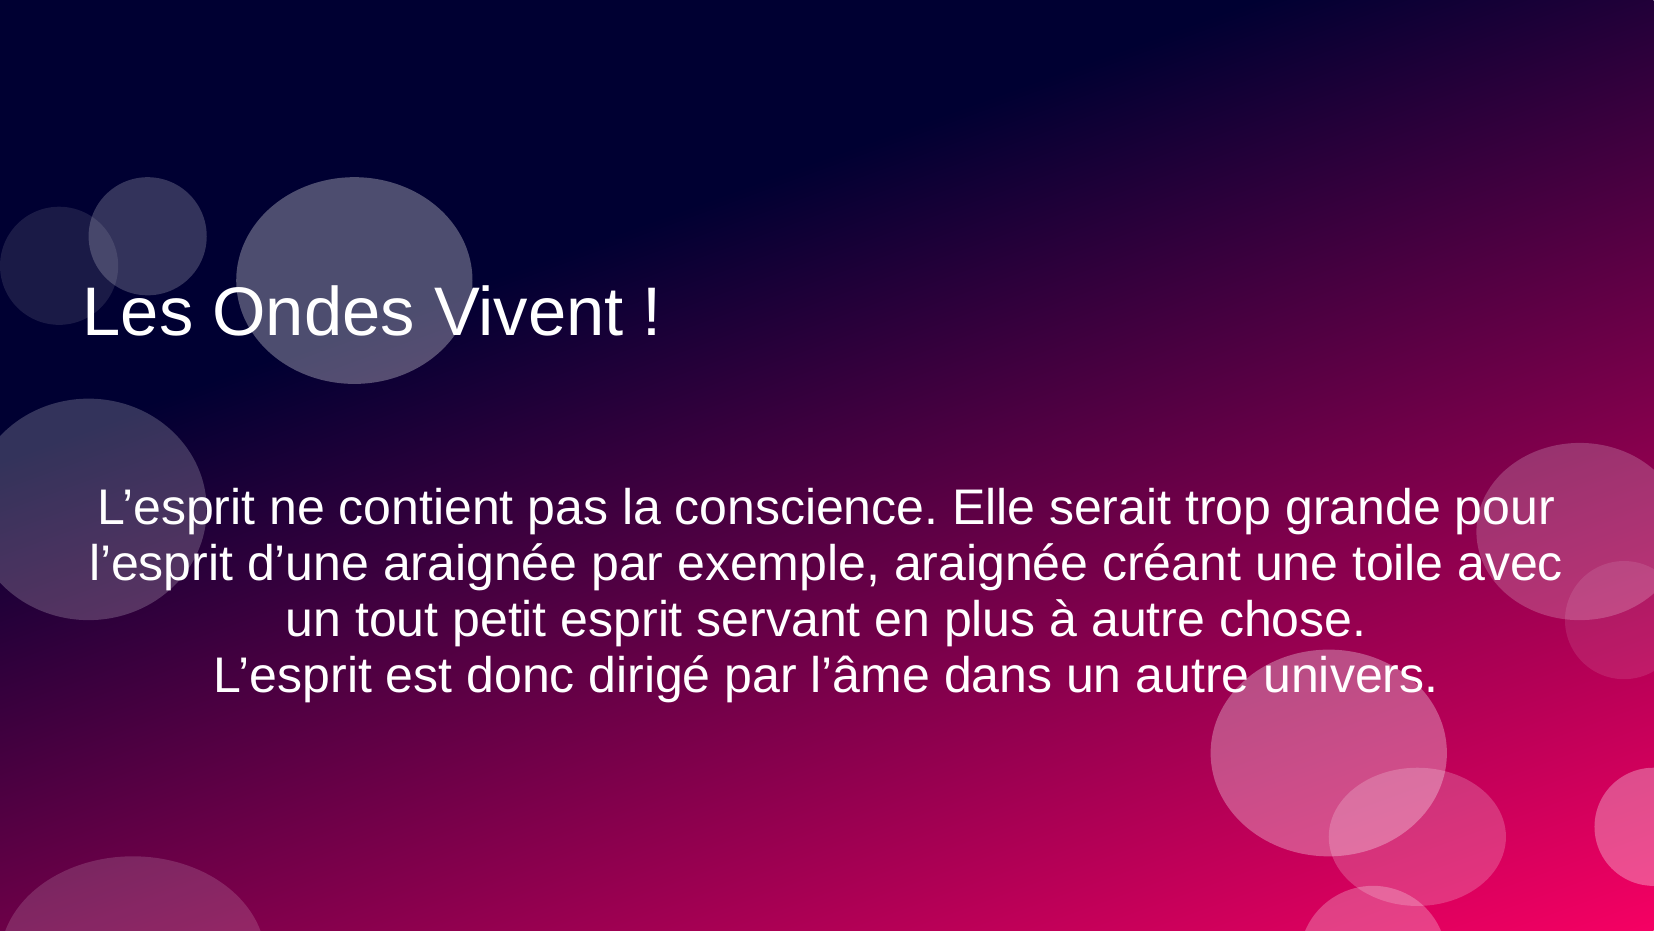

# Les Ondes Vivent !
L’esprit ne contient pas la conscience. Elle serait trop grande pour l’esprit d’une araignée par exemple, araignée créant une toile avec un tout petit esprit servant en plus à autre chose.
L’esprit est donc dirigé par l’âme dans un autre univers.